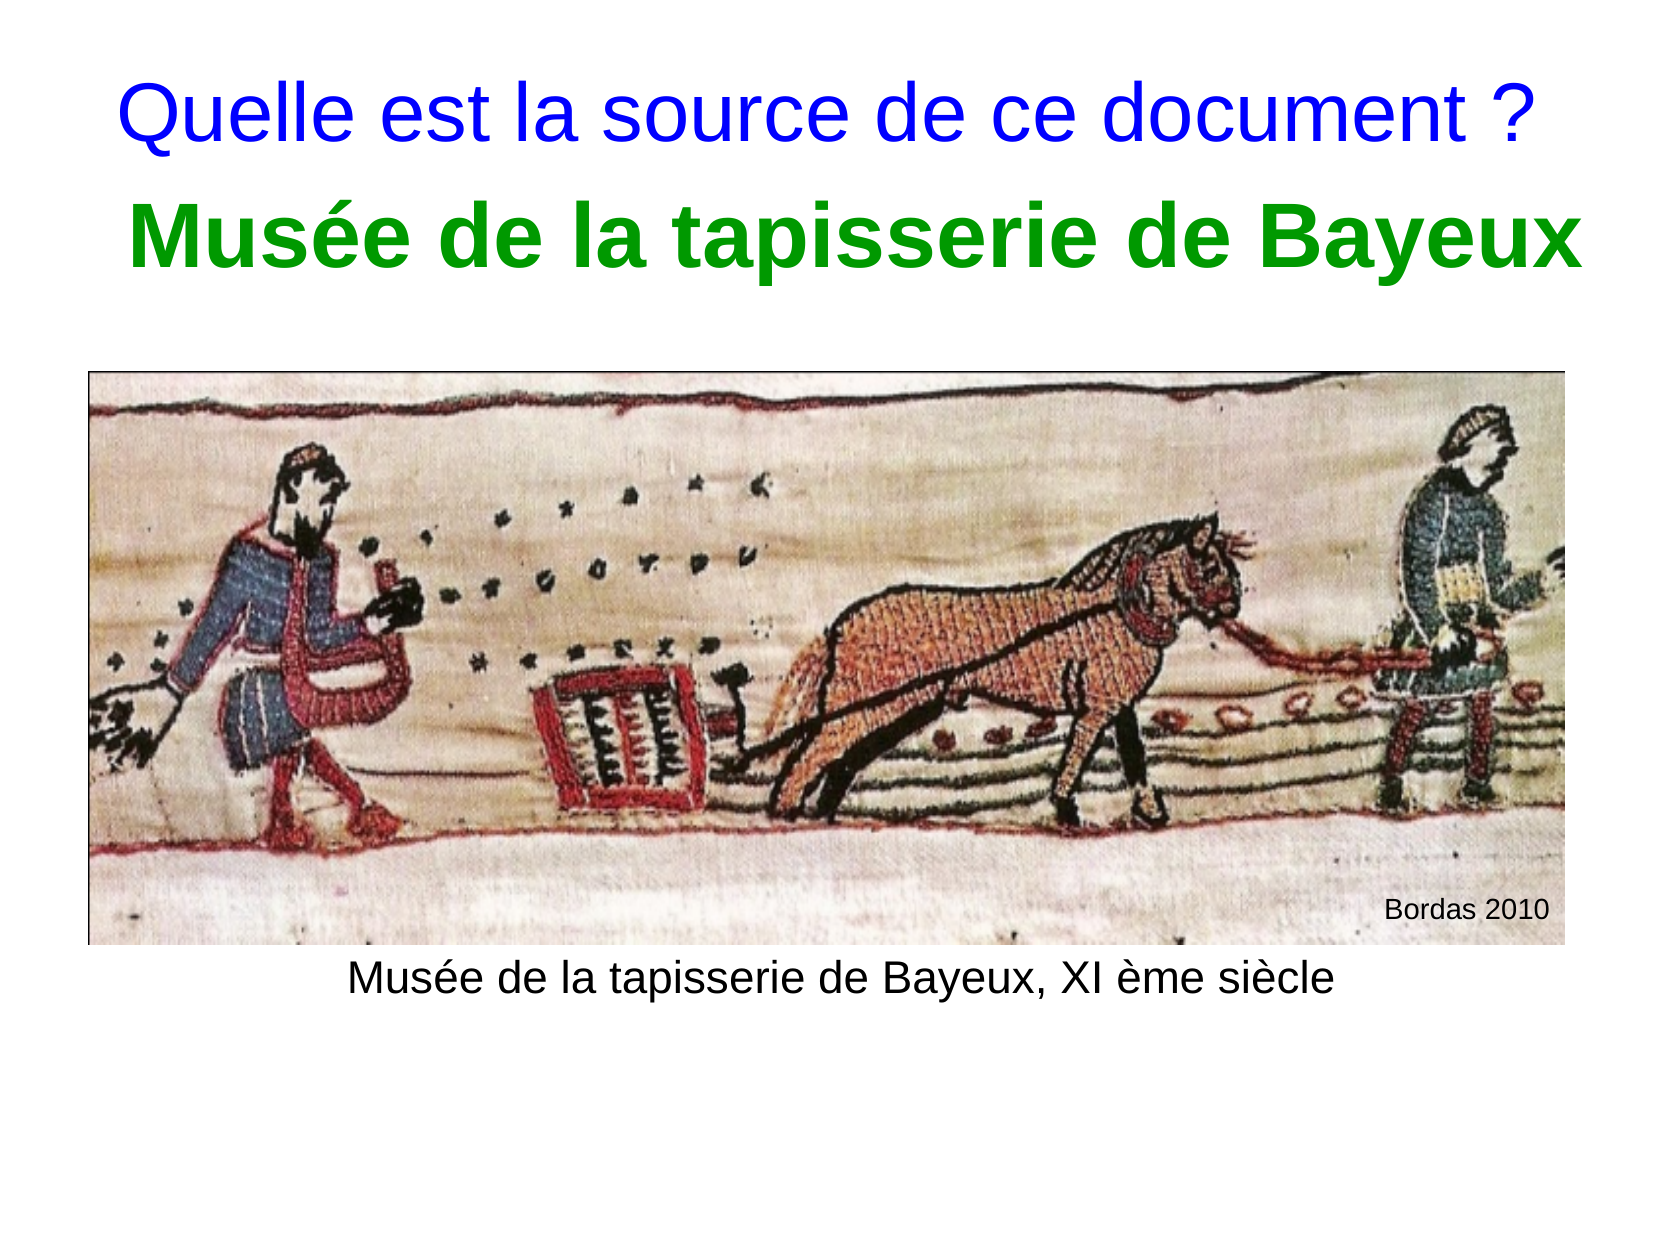

Quelle est la source de ce document ?
Musée de la tapisserie de Bayeux
Bordas 2010
Musée de la tapisserie de Bayeux, XI ème siècle